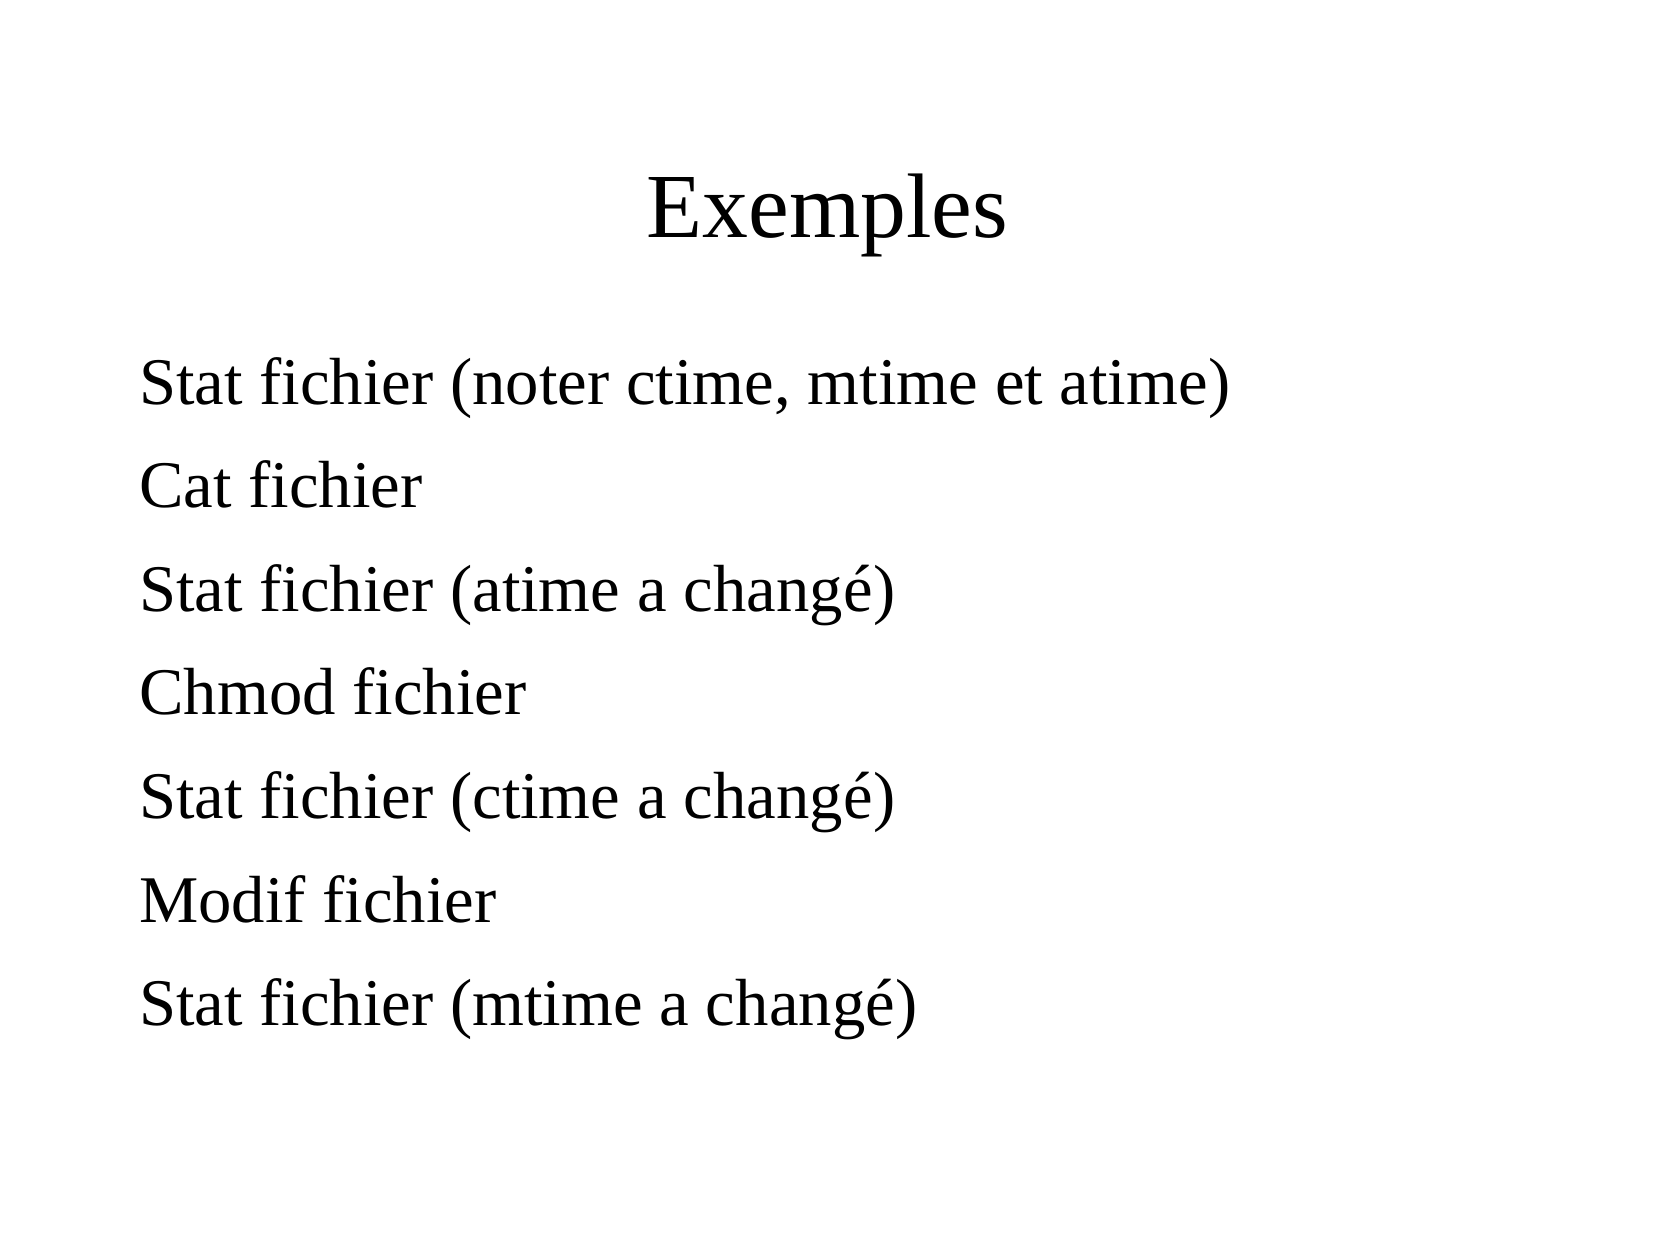

# Exemples
Stat fichier (noter ctime, mtime et atime)
Cat fichier
Stat fichier (atime a changé)
Chmod fichier
Stat fichier (ctime a changé)
Modif fichier
Stat fichier (mtime a changé)